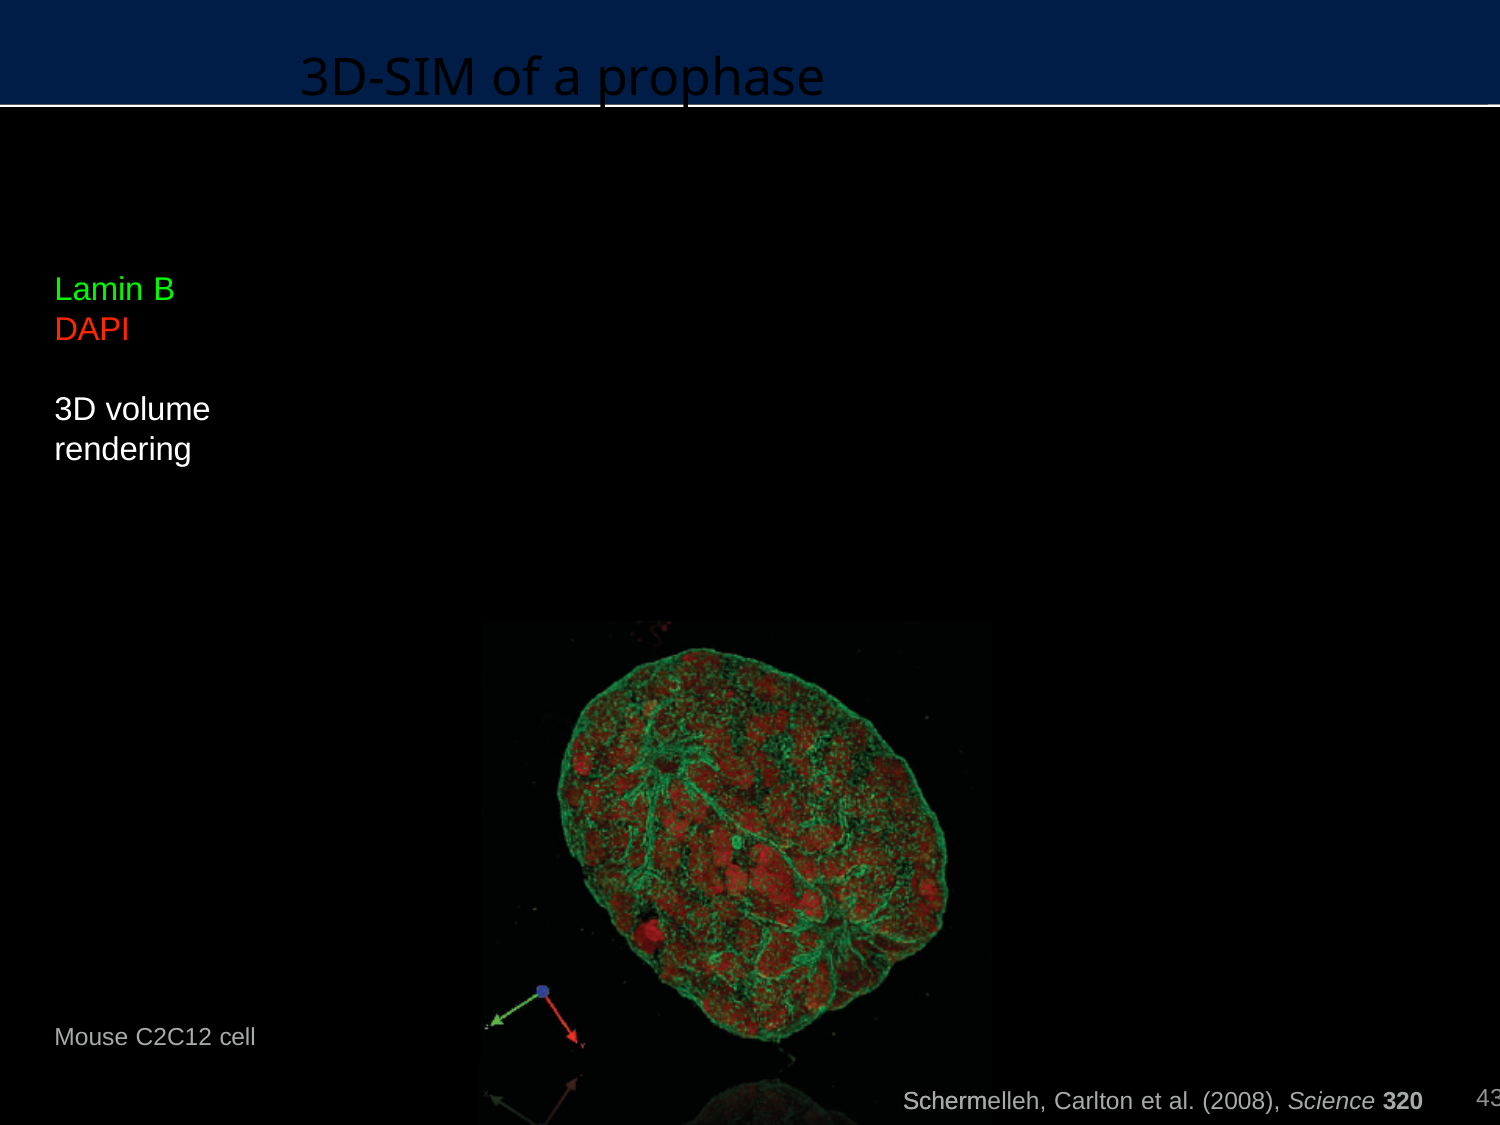

# 3D-SIM of a prophase nucleus
Lamin B DAPI
3D volume rendering
Mouse C2C12 cell
3
4
Schermelleh, Carlton et al. (2008), Science 320
Scherm